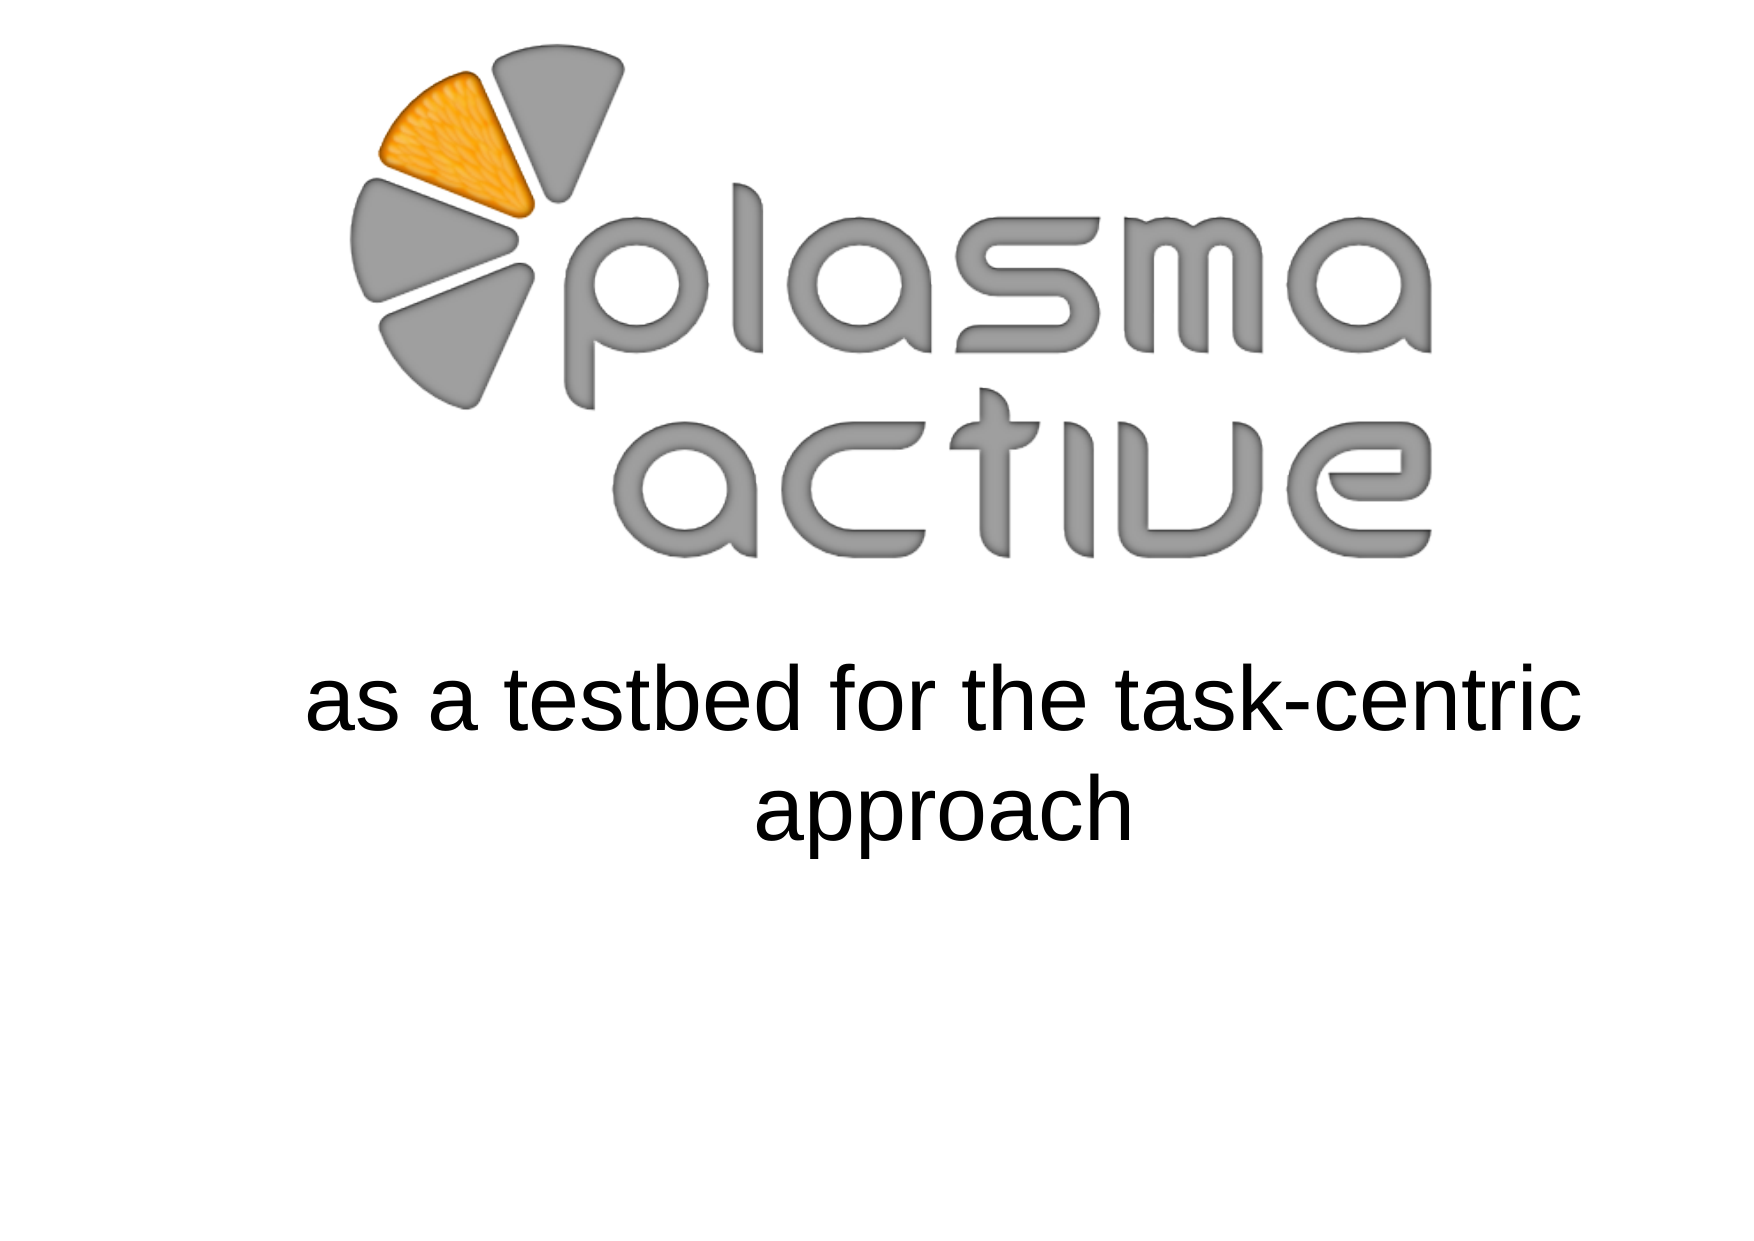

as a testbed for the task-centric approach